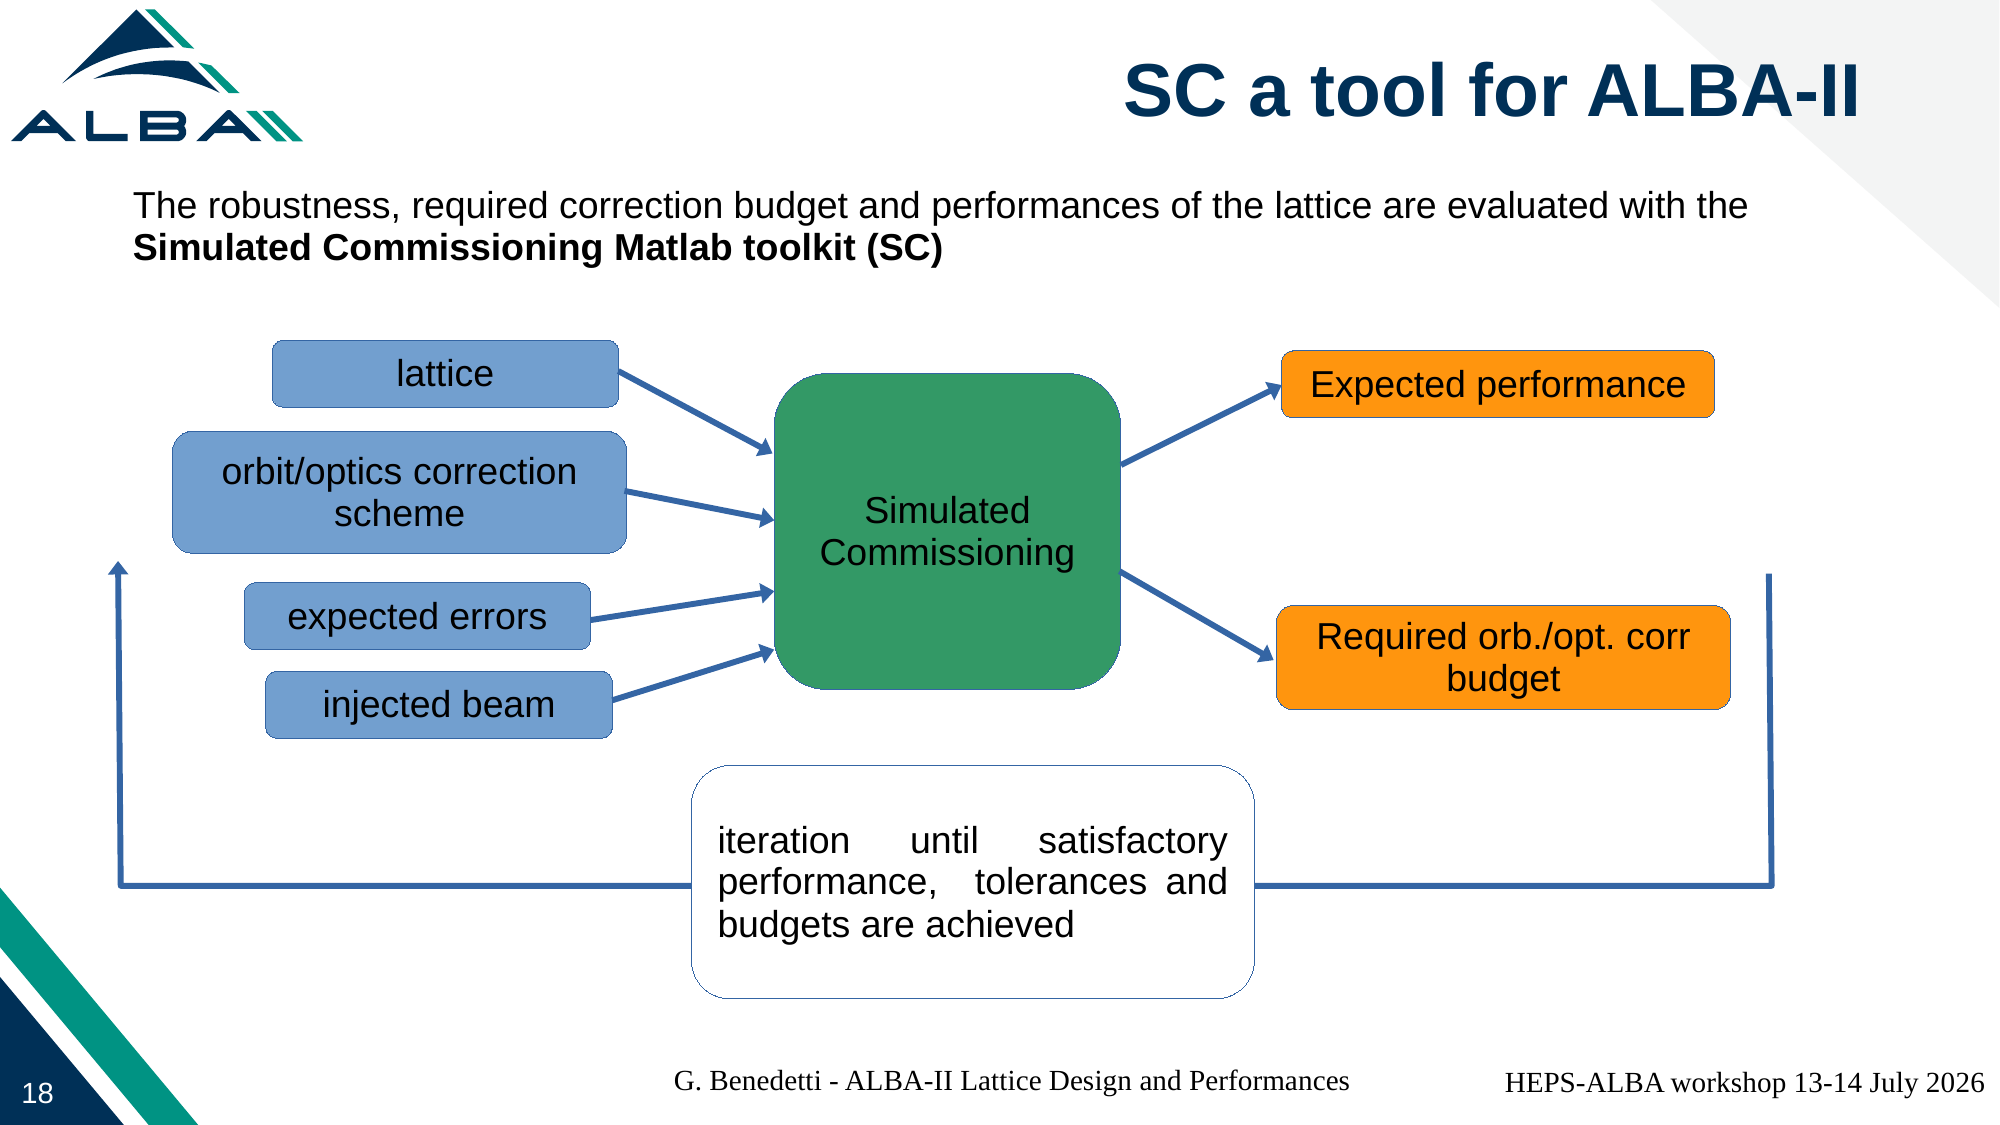

# SC a tool for ALBA-II
The robustness, required correction budget and performances of the lattice are evaluated with the Simulated Commissioning Matlab toolkit (SC)
lattice
Expected performance
Simulated
Commissioning
orbit/optics correction scheme
expected errors
Required orb./opt. corr budget
injected beam
iteration until satisfactory performance, tolerances and budgets are achieved
G. Benedetti - ALBA-II Lattice Design and Performances
HEPS-ALBA workshop 13-14 July 2026